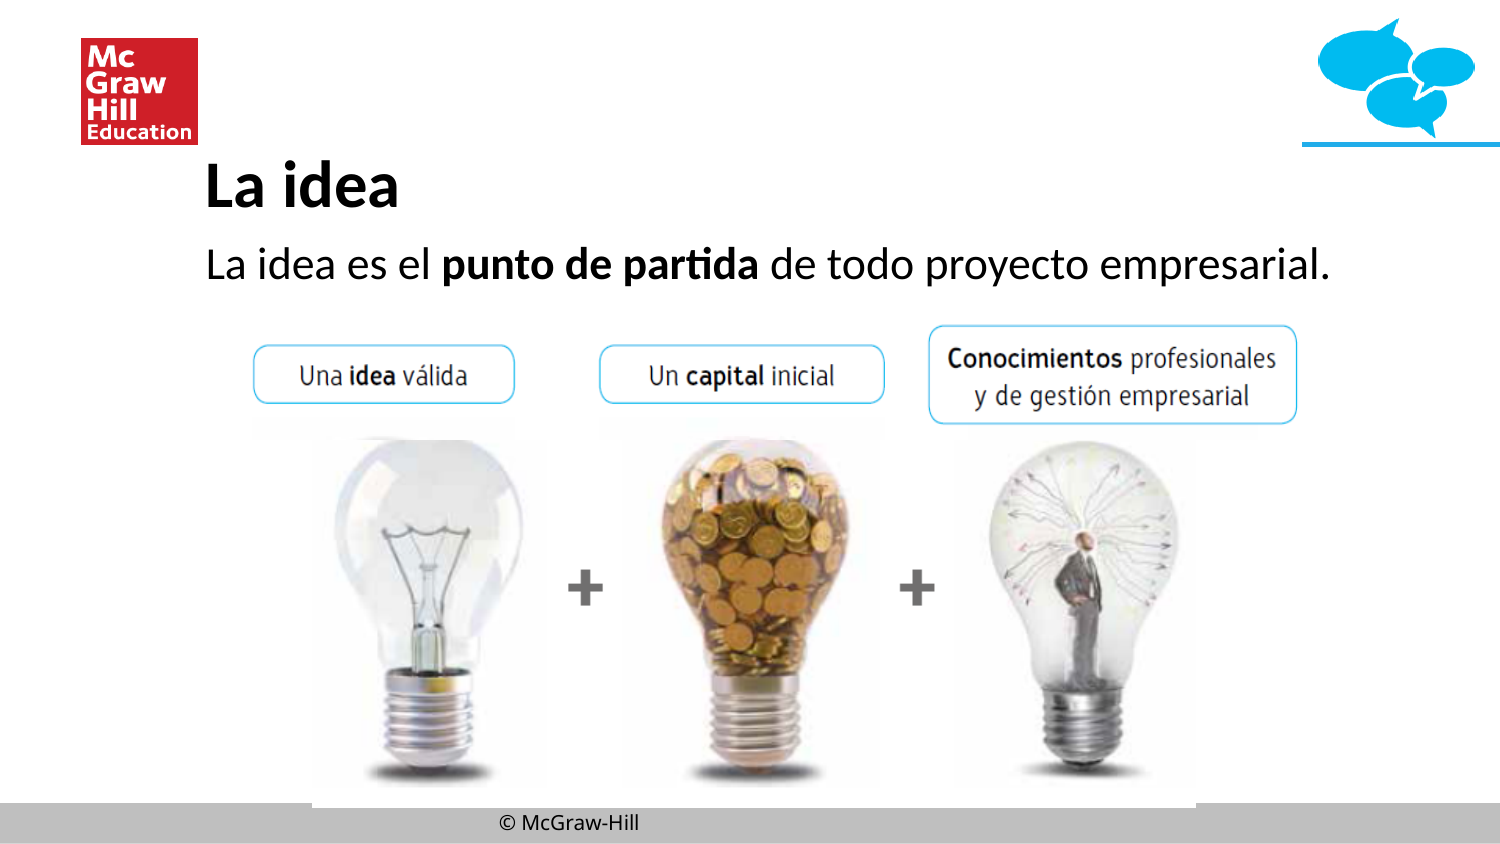

La idea
La idea es el punto de partida de todo proyecto empresarial.